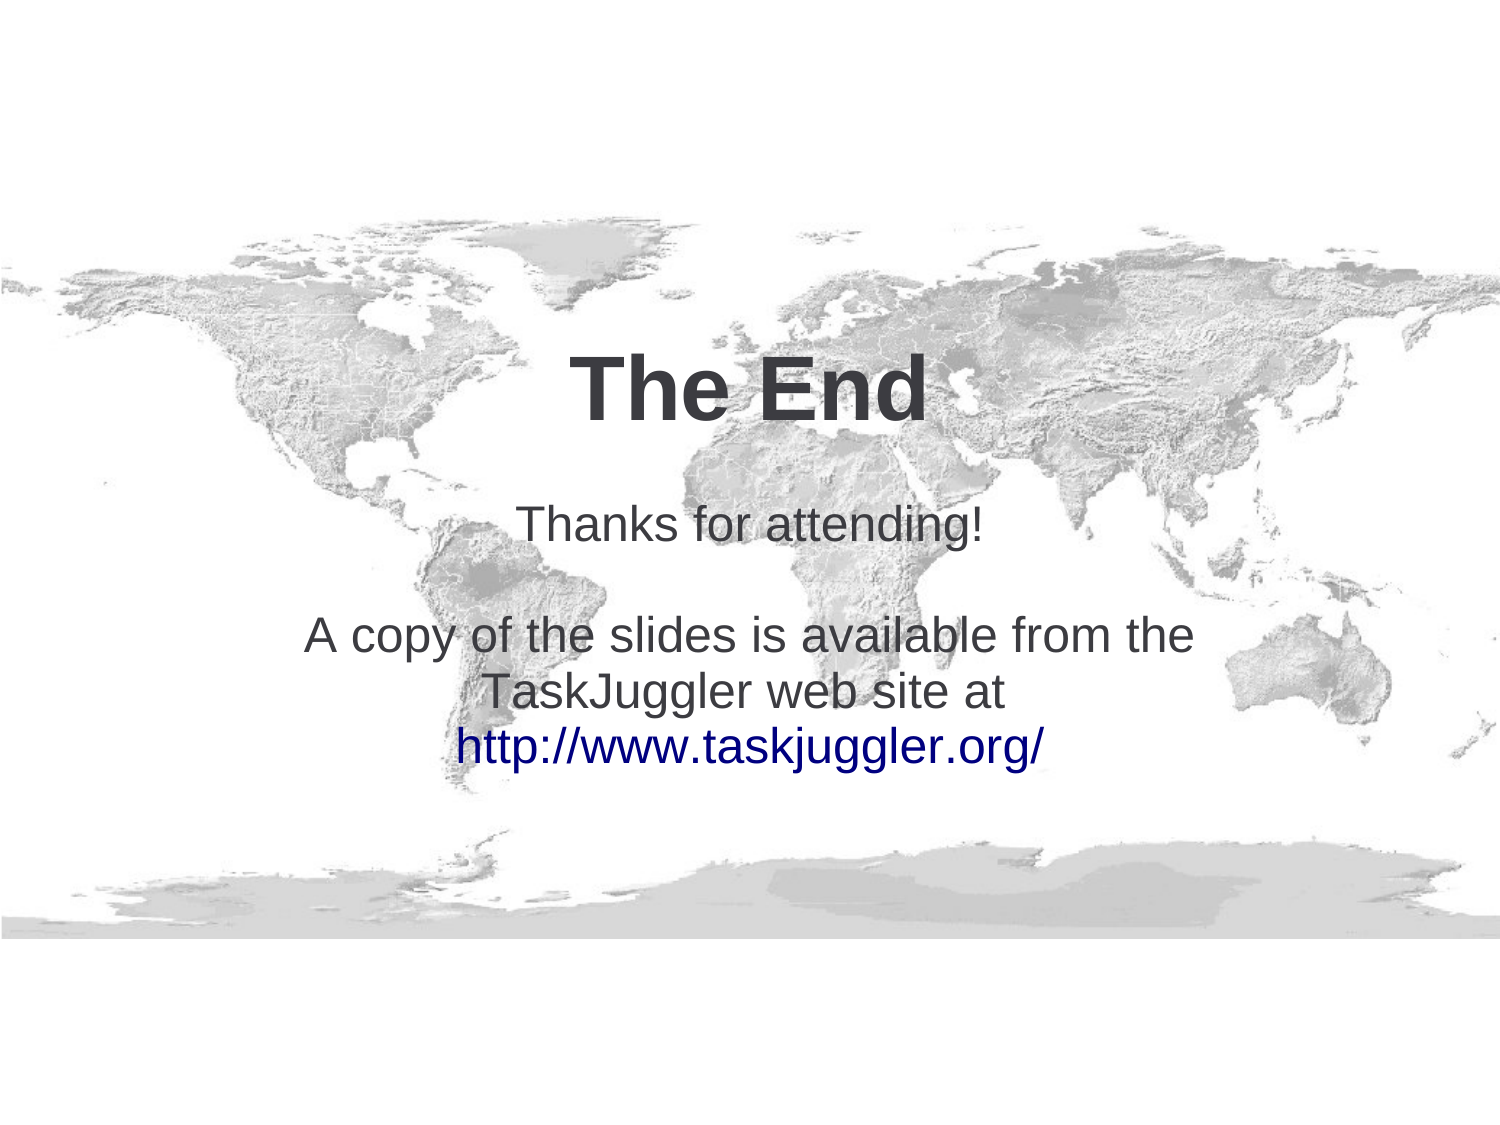

The End
Thanks for attending!
A copy of the slides is available from the TaskJuggler web site at http://www.taskjuggler.org/